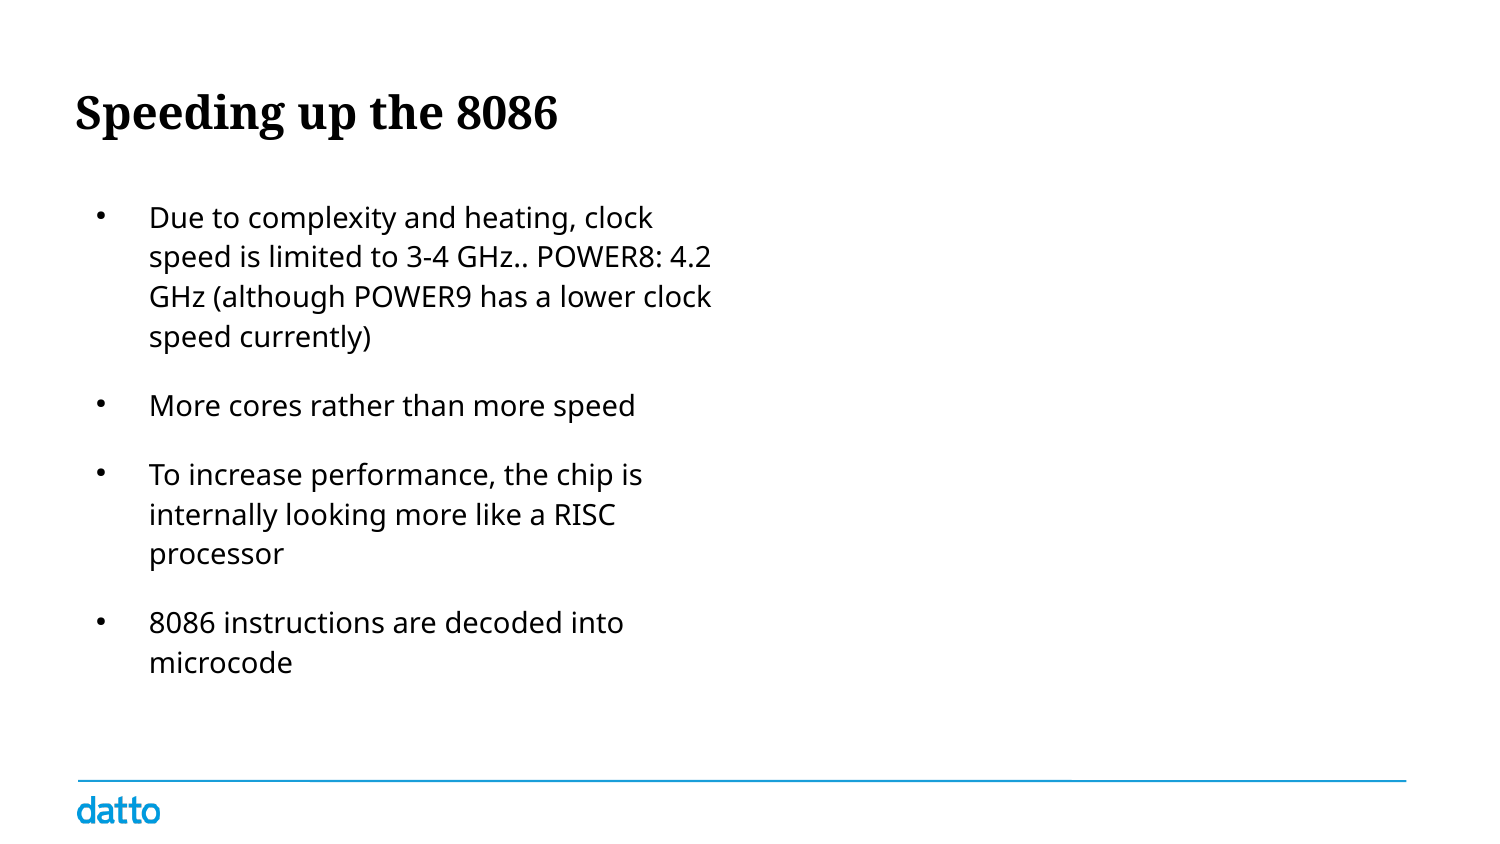

# Speeding up the 8086
Due to complexity and heating, clock speed is limited to 3-4 GHz.. POWER8: 4.2 GHz (although POWER9 has a lower clock speed currently)
More cores rather than more speed
To increase performance, the chip is internally looking more like a RISC processor
8086 instructions are decoded into microcode